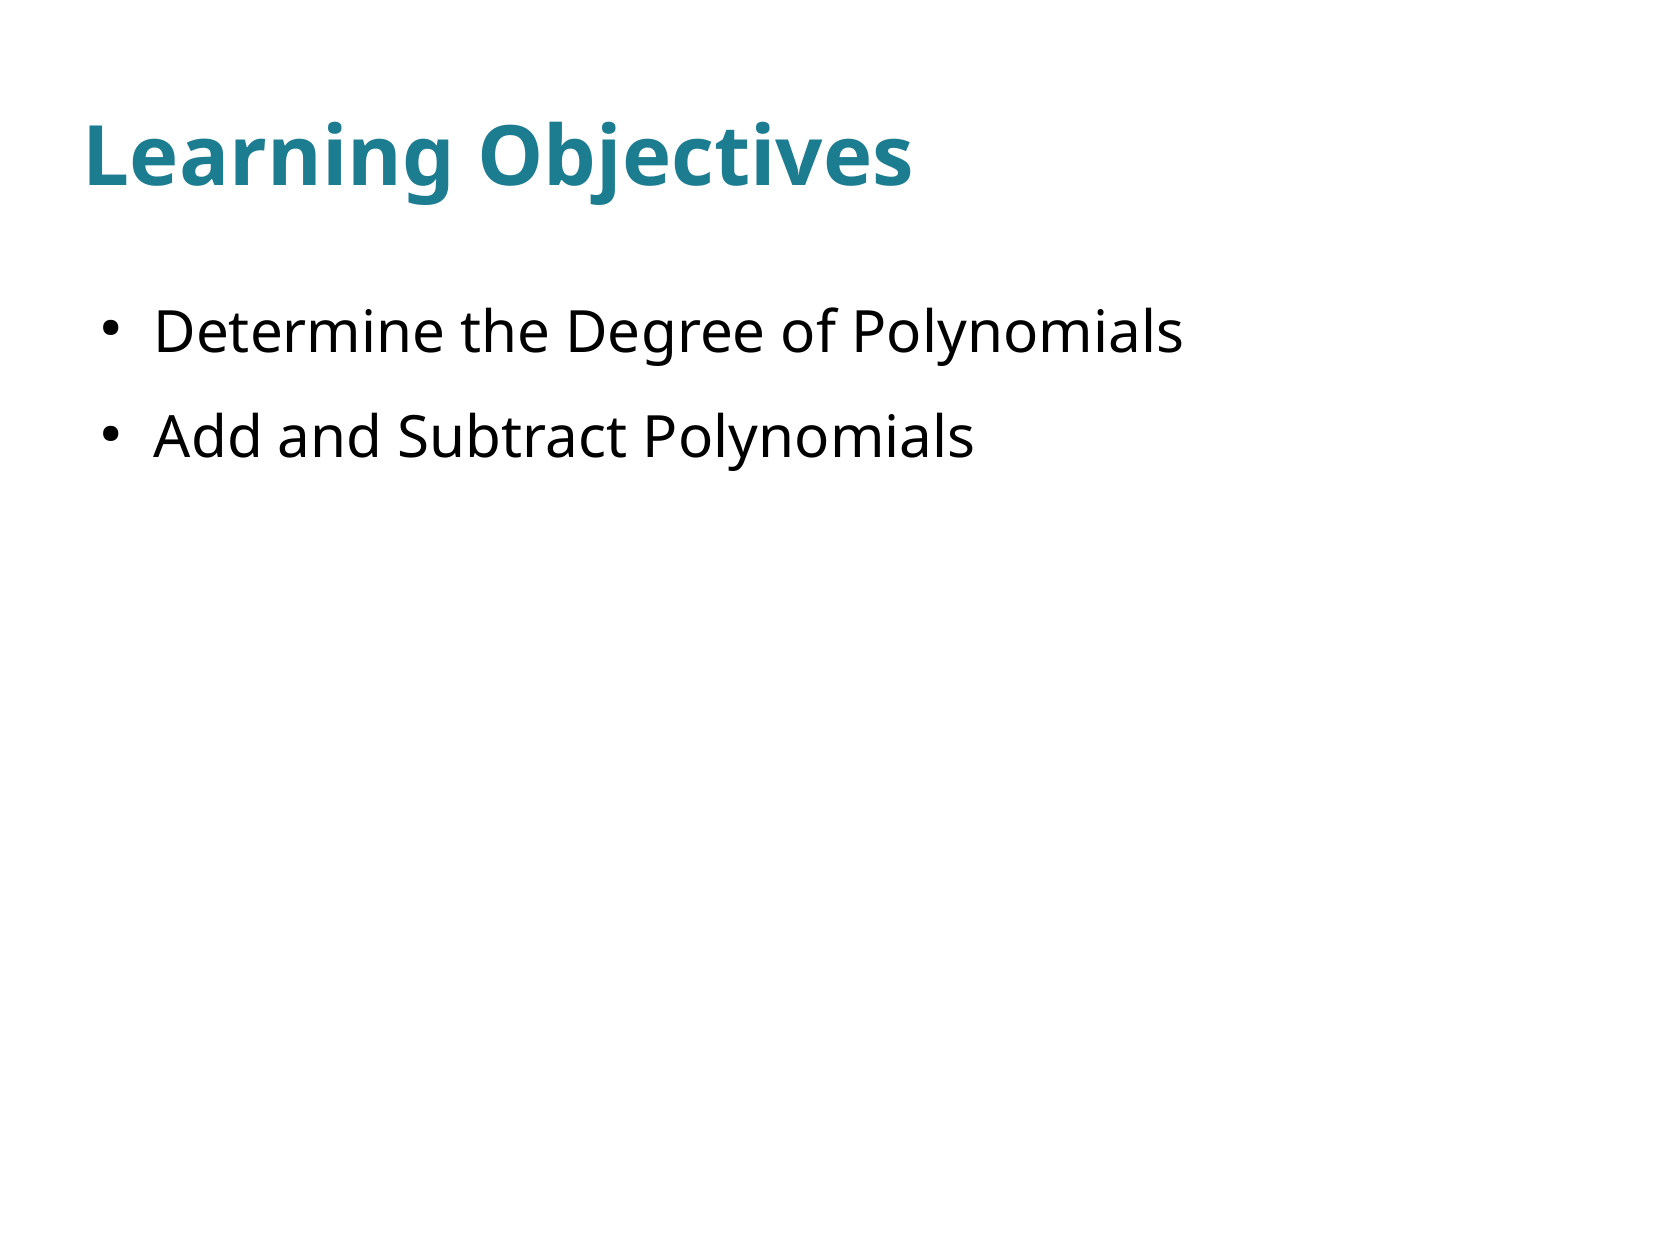

# Learning Objectives
Determine the Degree of Polynomials
Add and Subtract Polynomials